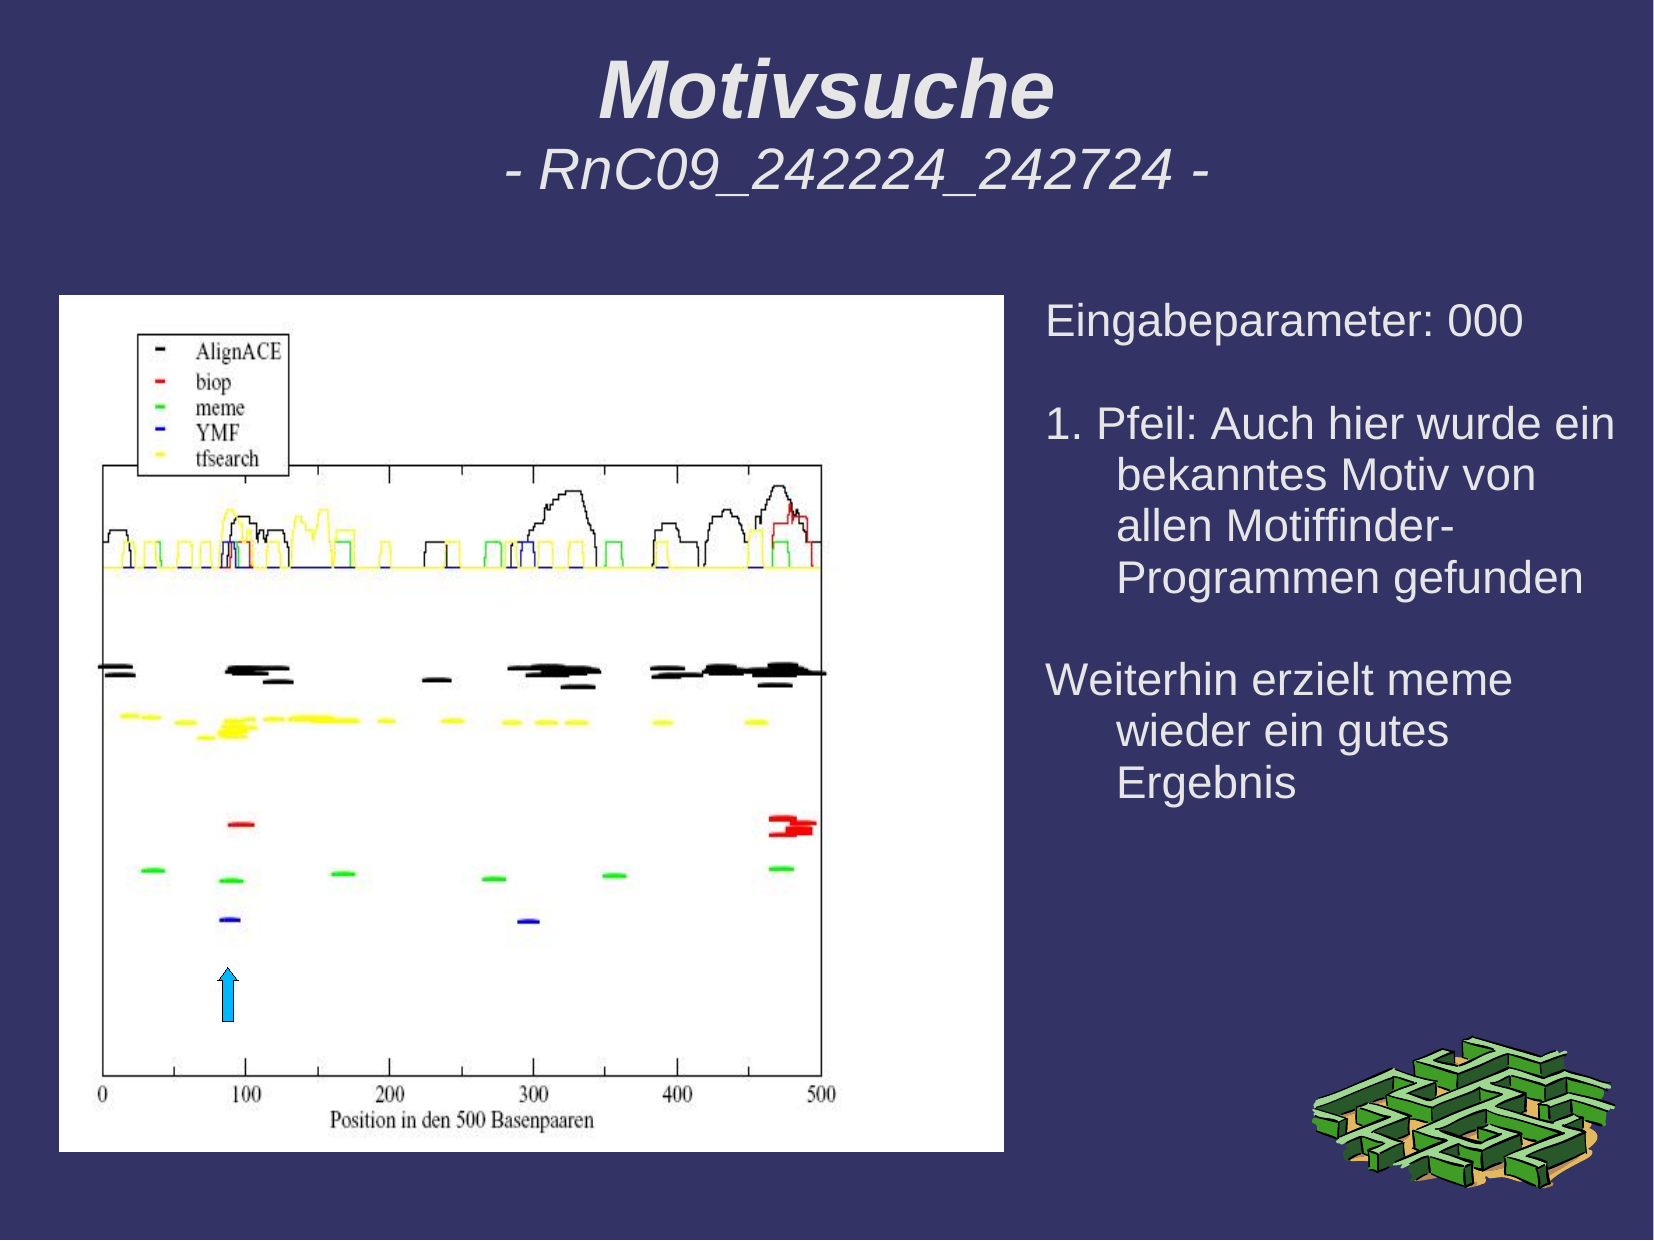

# Motivsuche - RnC09_242224_242724 -
Eingabeparameter: 000
1. Pfeil: Auch hier wurde ein bekanntes Motiv von allen Motiffinder-Programmen gefunden
Weiterhin erzielt meme wieder ein gutes Ergebnis